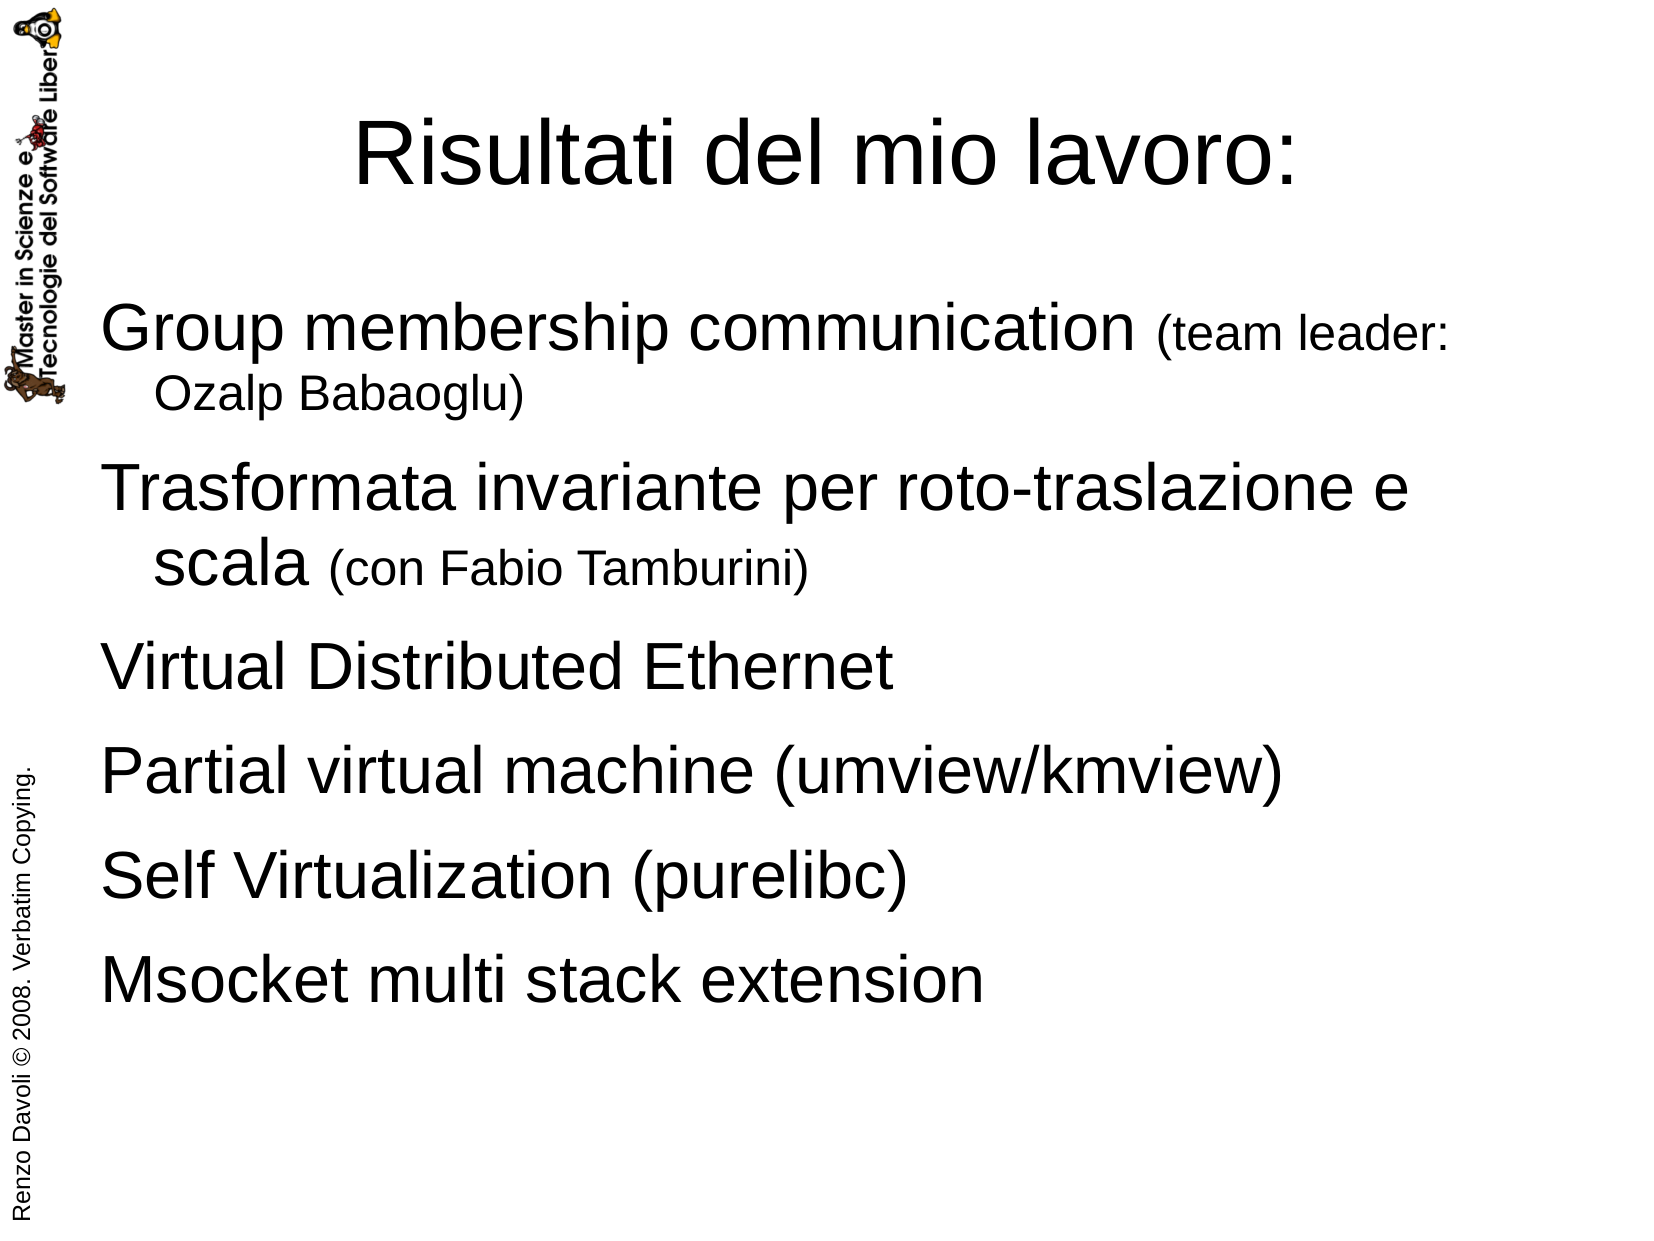

# Risultati del mio lavoro:
Group membership communication (team leader: Ozalp Babaoglu)
Trasformata invariante per roto-traslazione e scala (con Fabio Tamburini)
Virtual Distributed Ethernet
Partial virtual machine (umview/kmview)
Self Virtualization (purelibc)
Msocket multi stack extension